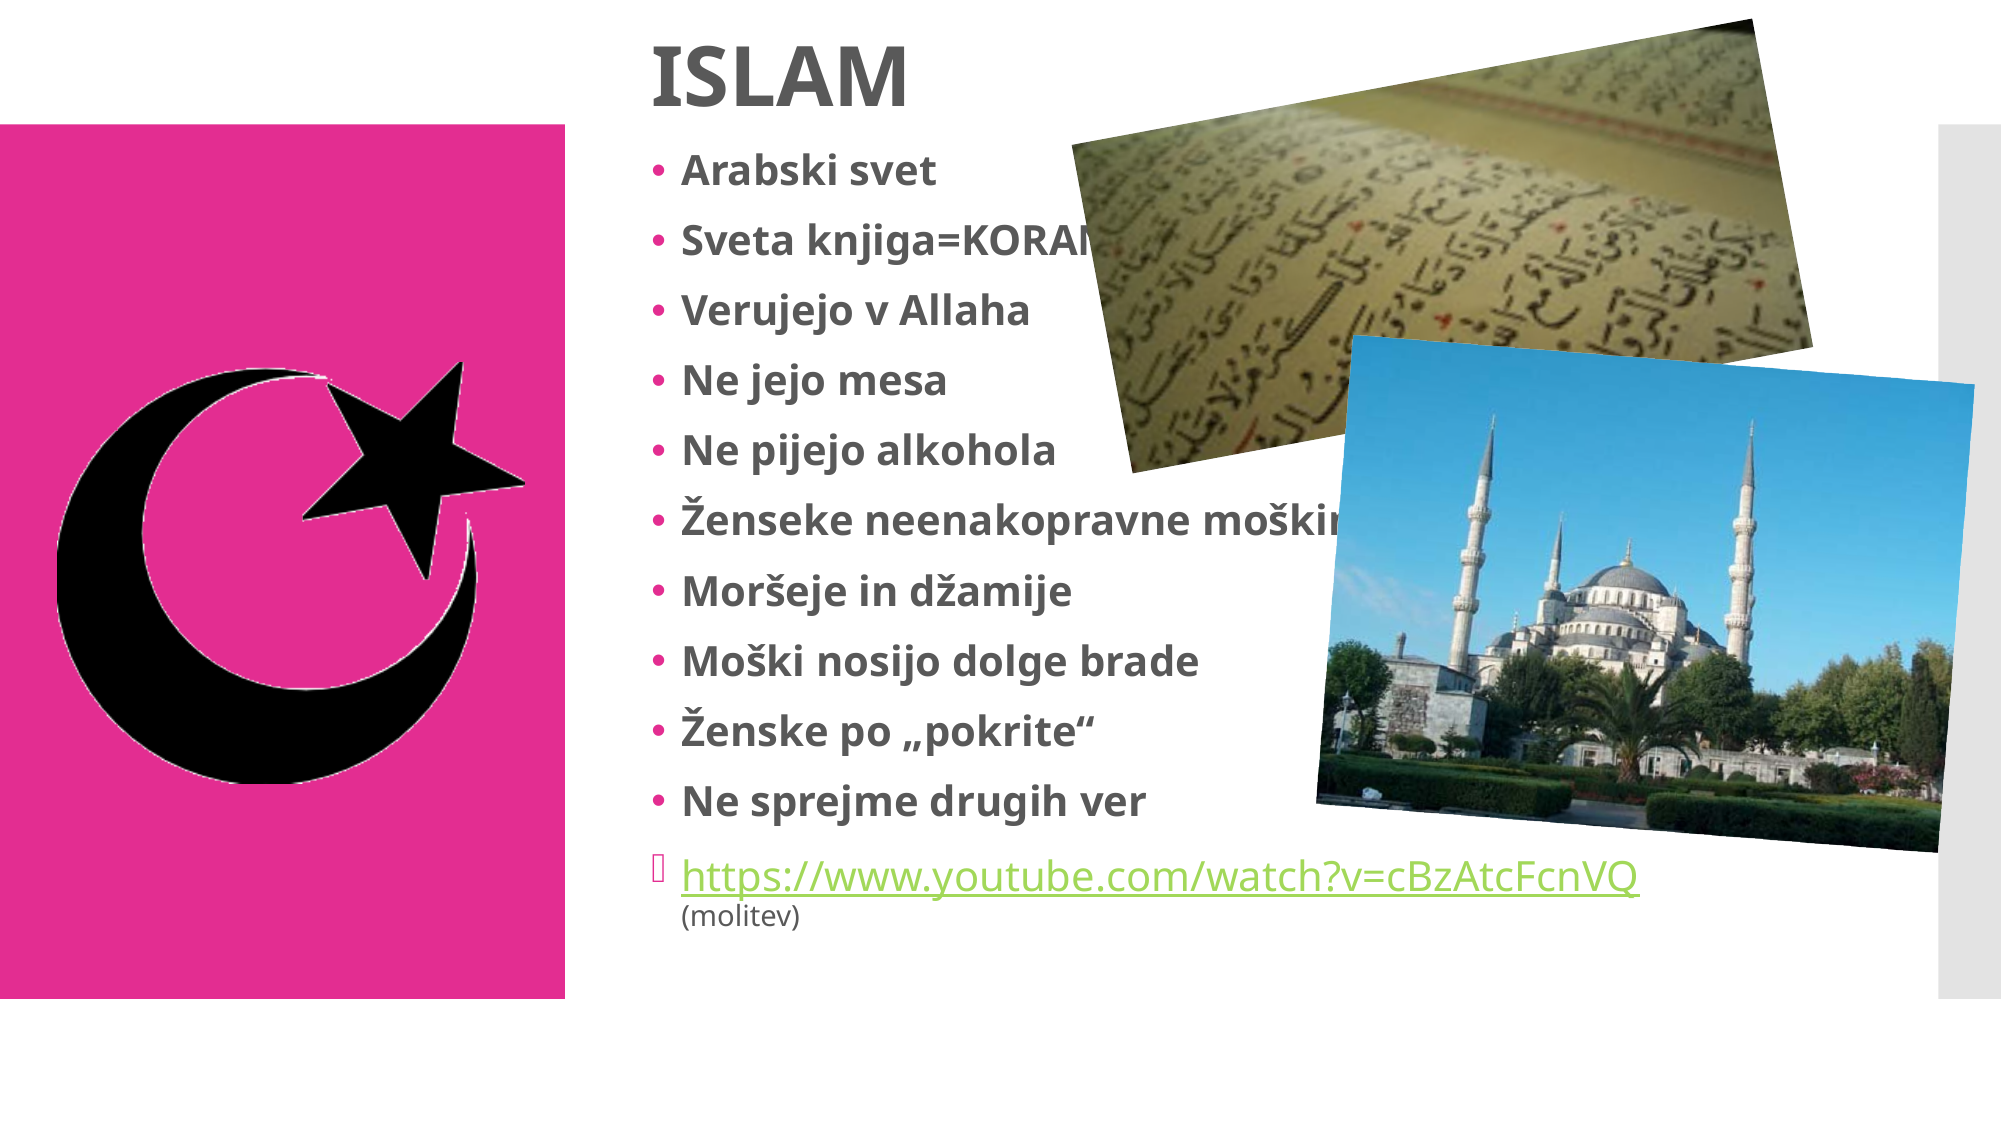

ISLAM
Arabski svet
Sveta knjiga=KORAN
Verujejo v Allaha
Ne jejo mesa
Ne pijejo alkohola
Ženseke neenakopravne moškim
Moršeje in džamije
Moški nosijo dolge brade
Ženske po „pokrite“
Ne sprejme drugih ver
https://www.youtube.com/watch?v=cBzAtcFcnVQ
(molitev)
#